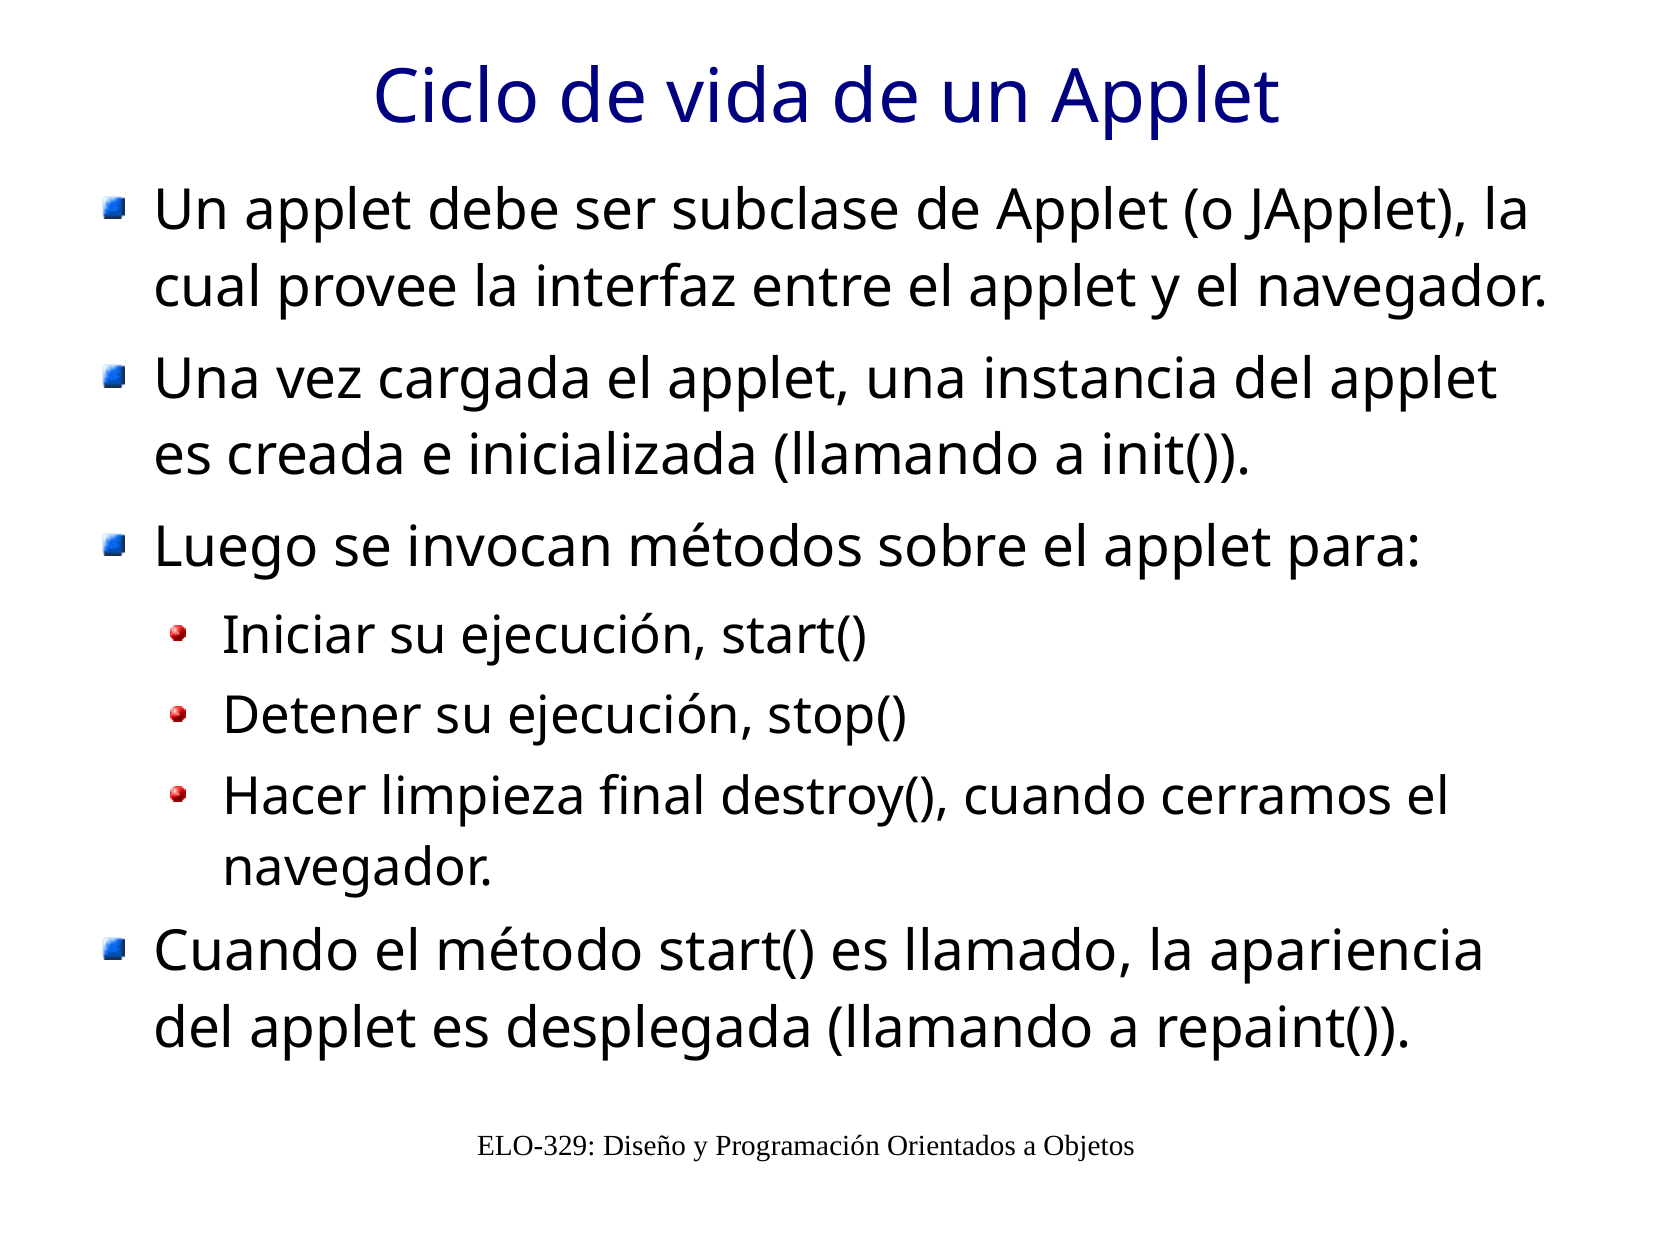

# Ciclo de vida de un Applet
Un applet debe ser subclase de Applet (o JApplet), la cual provee la interfaz entre el applet y el navegador.
Una vez cargada el applet, una instancia del applet es creada e inicializada (llamando a init()).
Luego se invocan métodos sobre el applet para:
Iniciar su ejecución, start()
Detener su ejecución, stop()
Hacer limpieza final destroy(), cuando cerramos el navegador.
Cuando el método start() es llamado, la apariencia del applet es desplegada (llamando a repaint()).